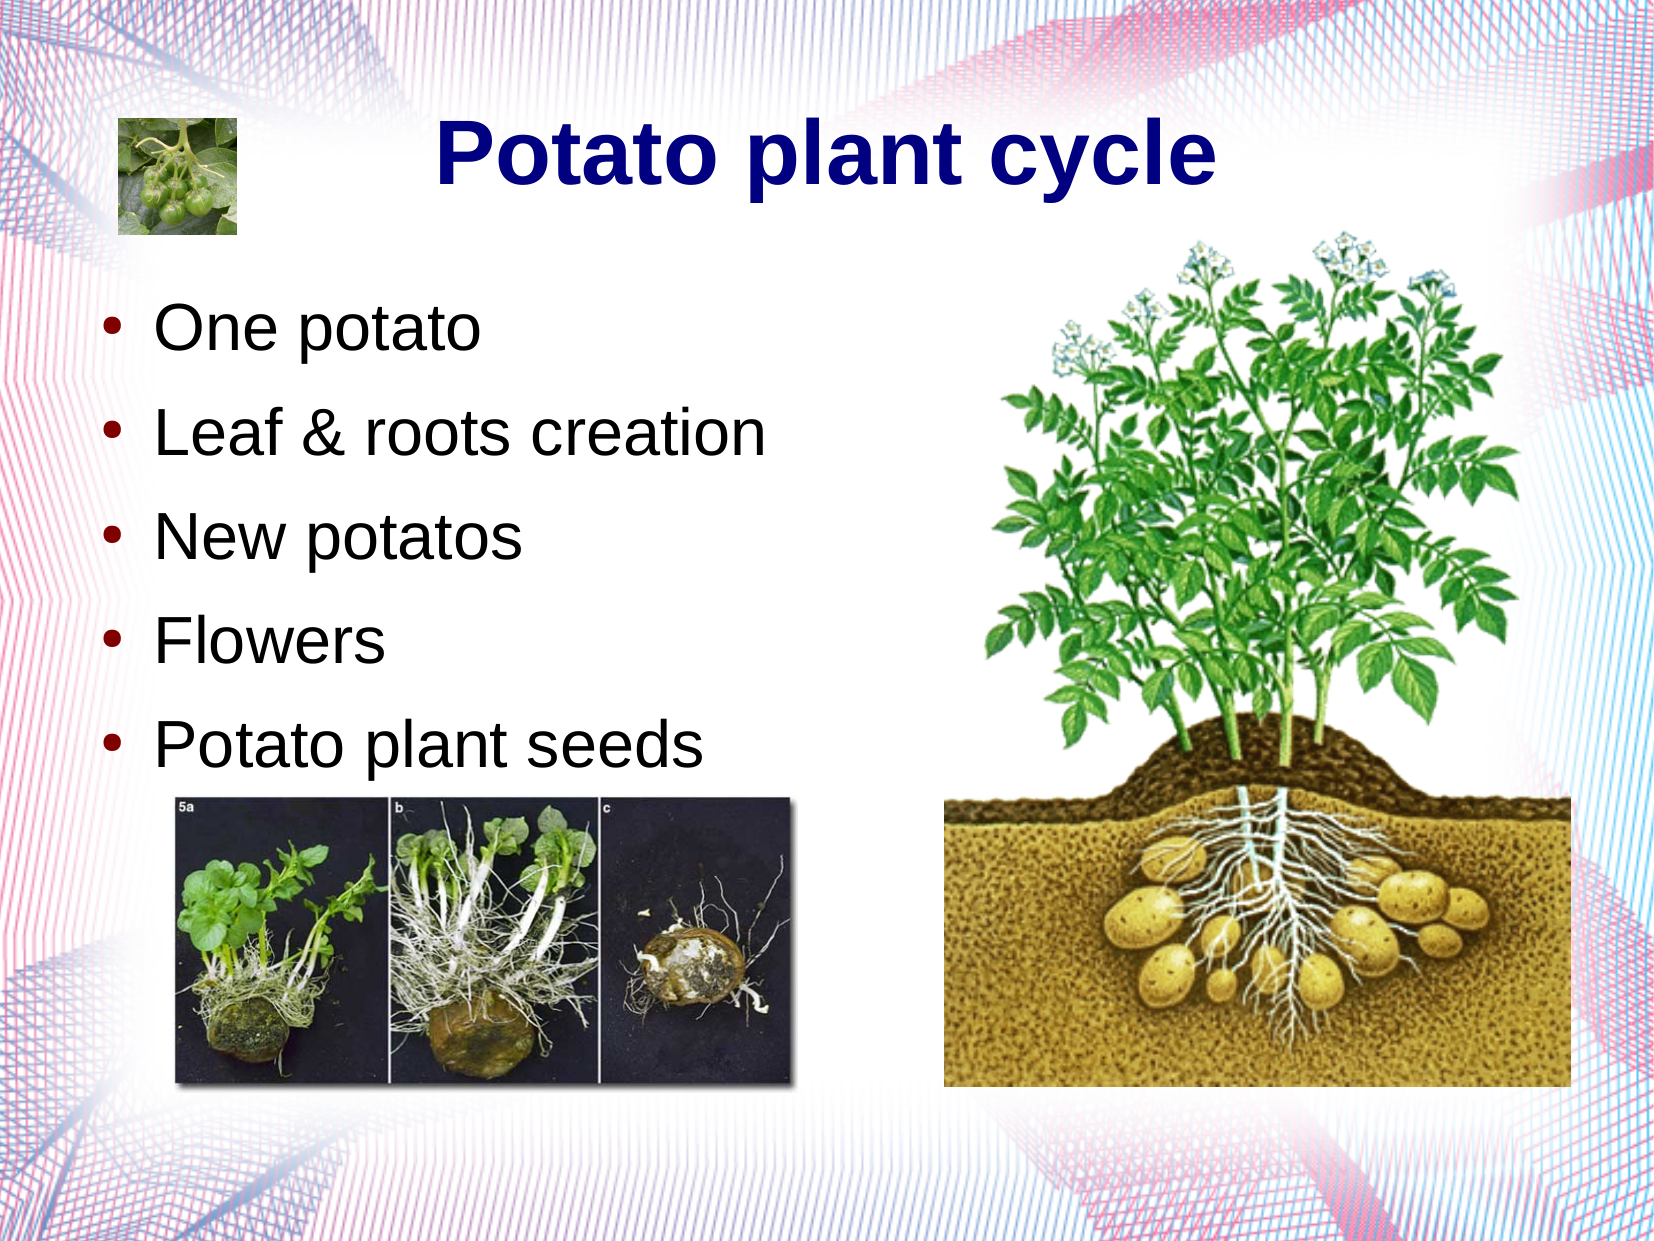

# Potato plant cycle
One potato
Leaf & roots creation
New potatos
Flowers
Potato plant seeds